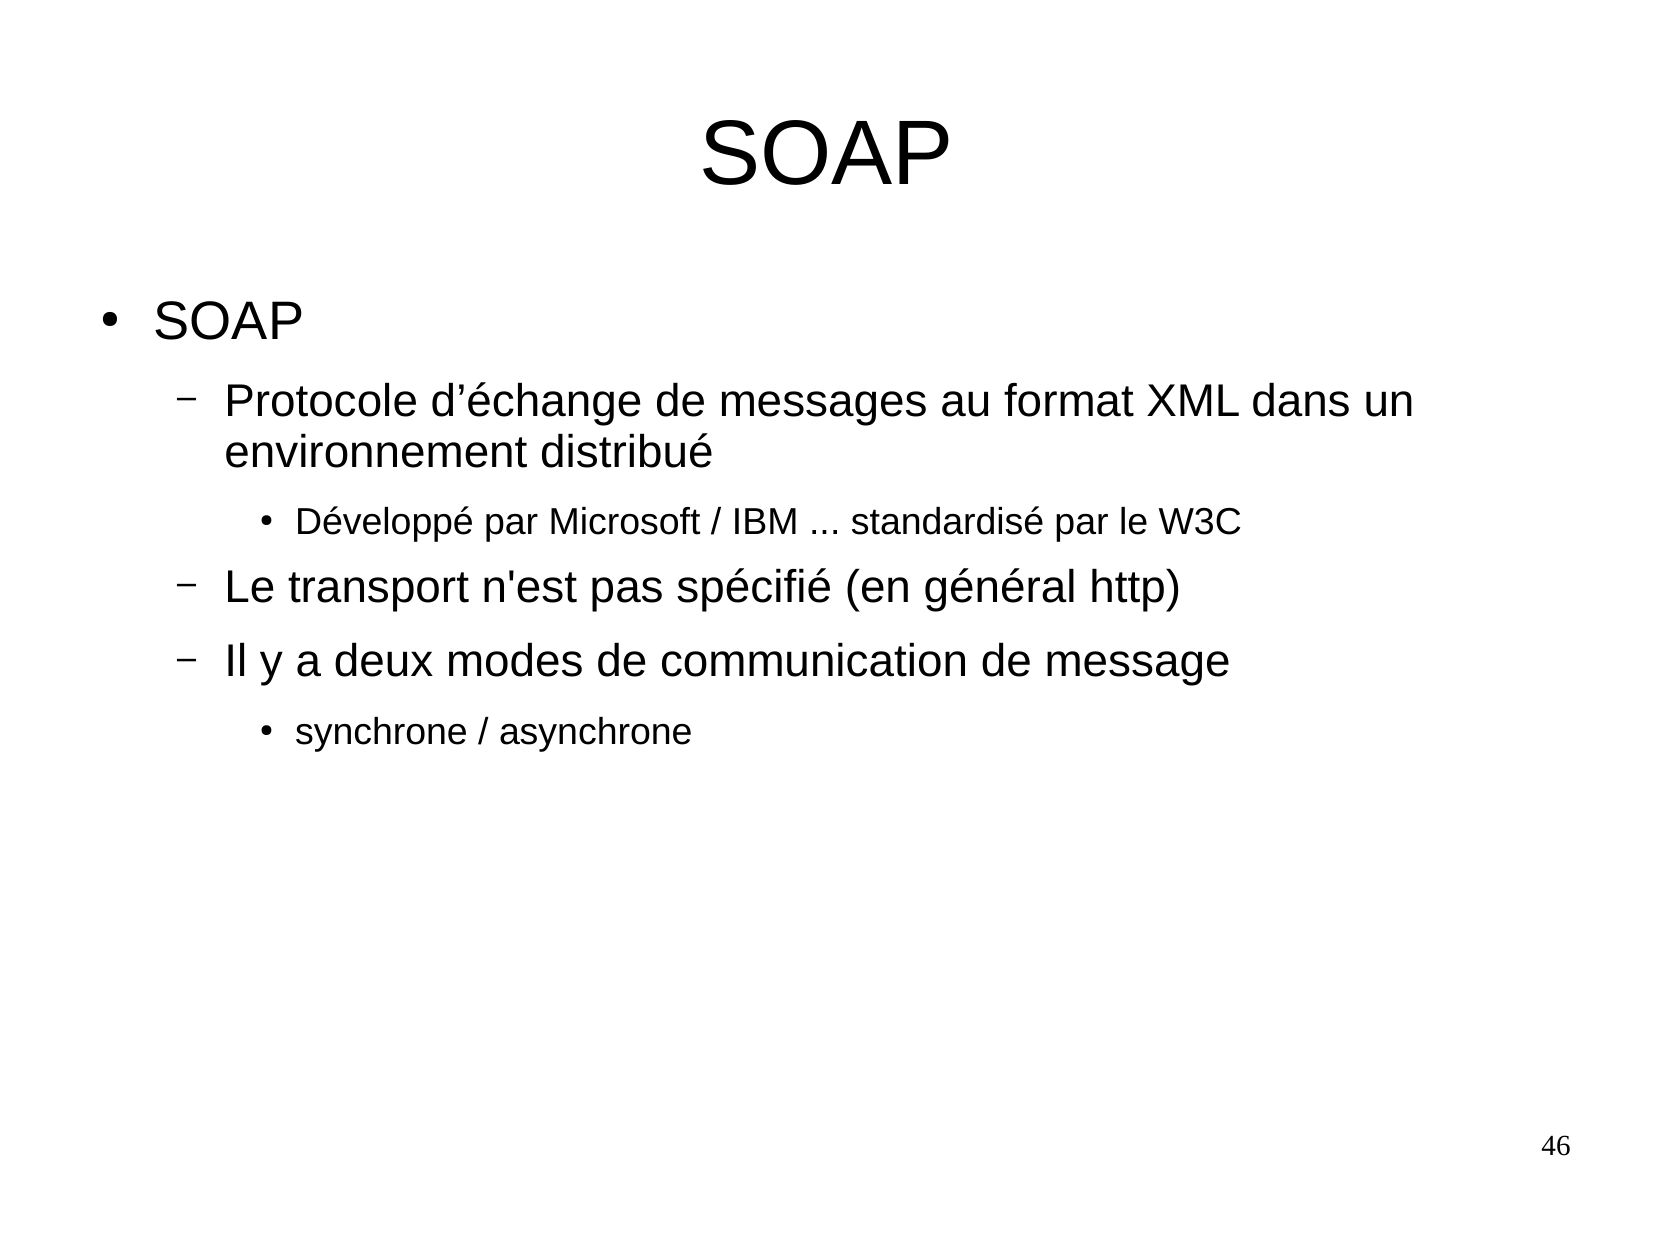

# SOAP
SOAP
Protocole d’échange de messages au format XML dans un environnement distribué
Développé par Microsoft / IBM ... standardisé par le W3C
Le transport n'est pas spécifié (en général http)
Il y a deux modes de communication de message
synchrone / asynchrone
46